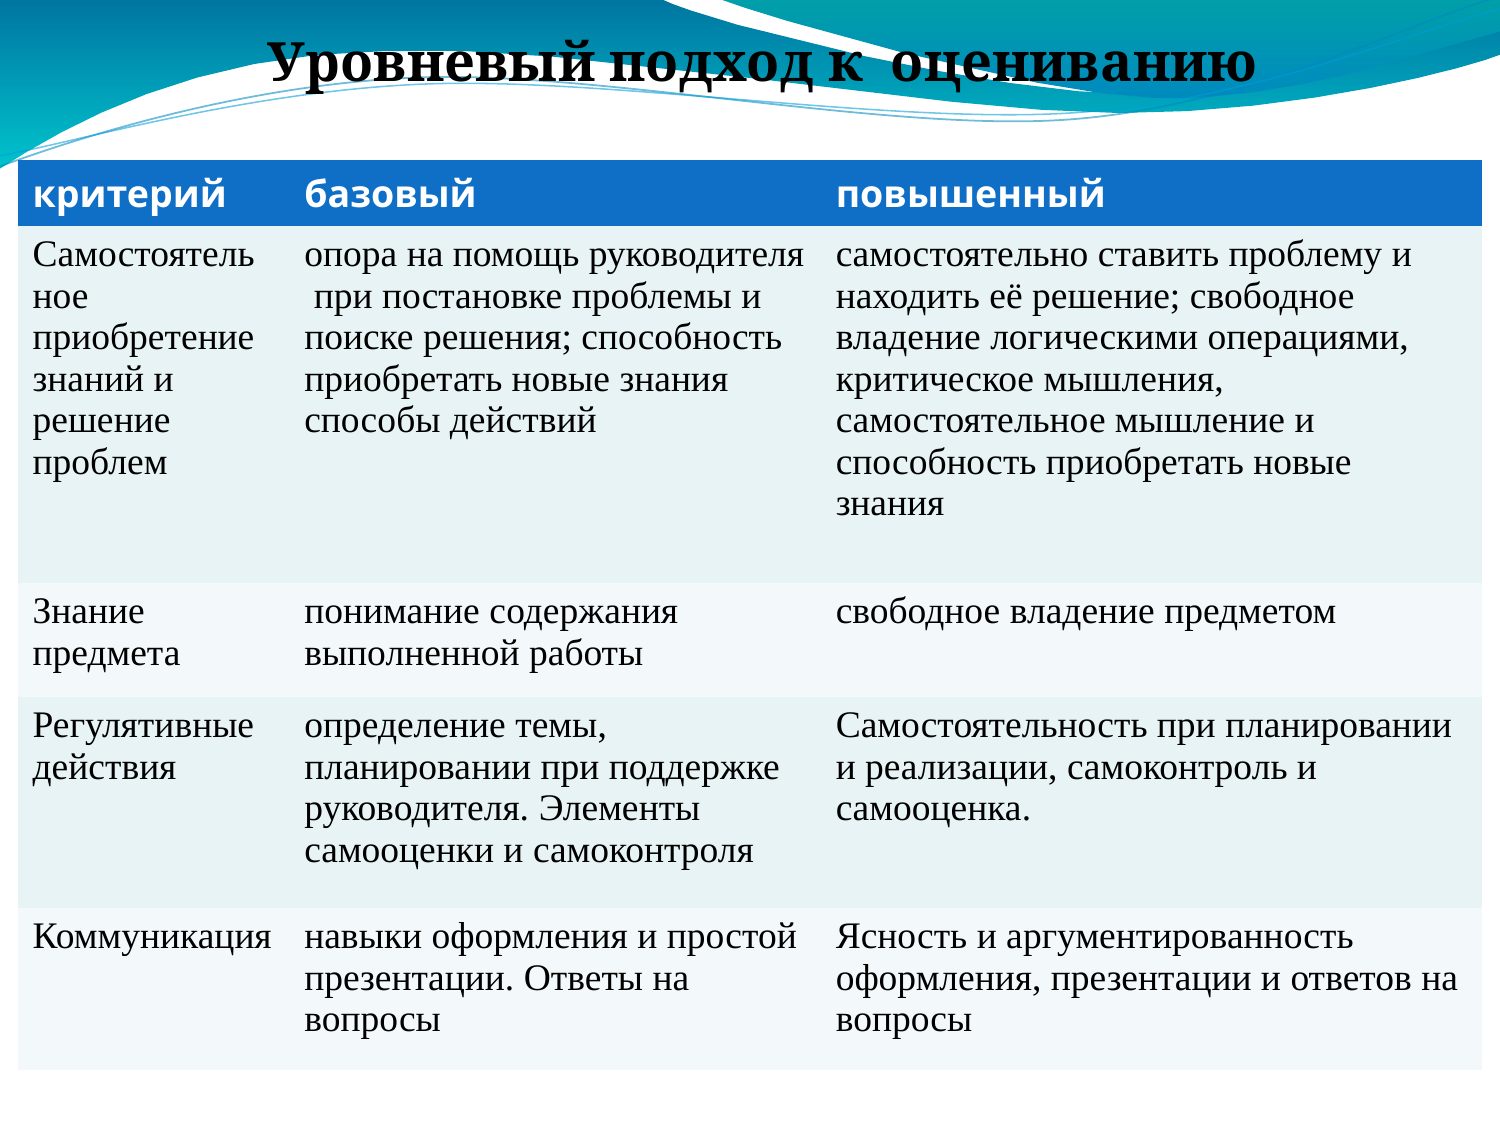

#
Уровневый подход к оцениванию
| критерий | базовый | повышенный |
| --- | --- | --- |
| Самостоятельное приобретение знаний и решение проблем | опора на помощь руководителя при постановке проблемы и поиске решения; способность приобретать новые знания способы действий | самостоятельно ставить проблему и находить её решение; свободное владение логическими операциями, критическое мышления, самостоятельное мышление и способность приобретать новые знания |
| Знание предмета | понимание содержания выполненной работы | свободное владение предметом |
| Регулятивные действия | определение темы, планировании при поддержке руководителя. Элементы самооценки и самоконтроля | Самостоятельность при планировании и реализации, самоконтроль и самооценка. |
| Коммуникация | навыки оформления и простой презентации. Ответы на вопросы | Ясность и аргументированность оформления, презентации и ответов на вопросы |